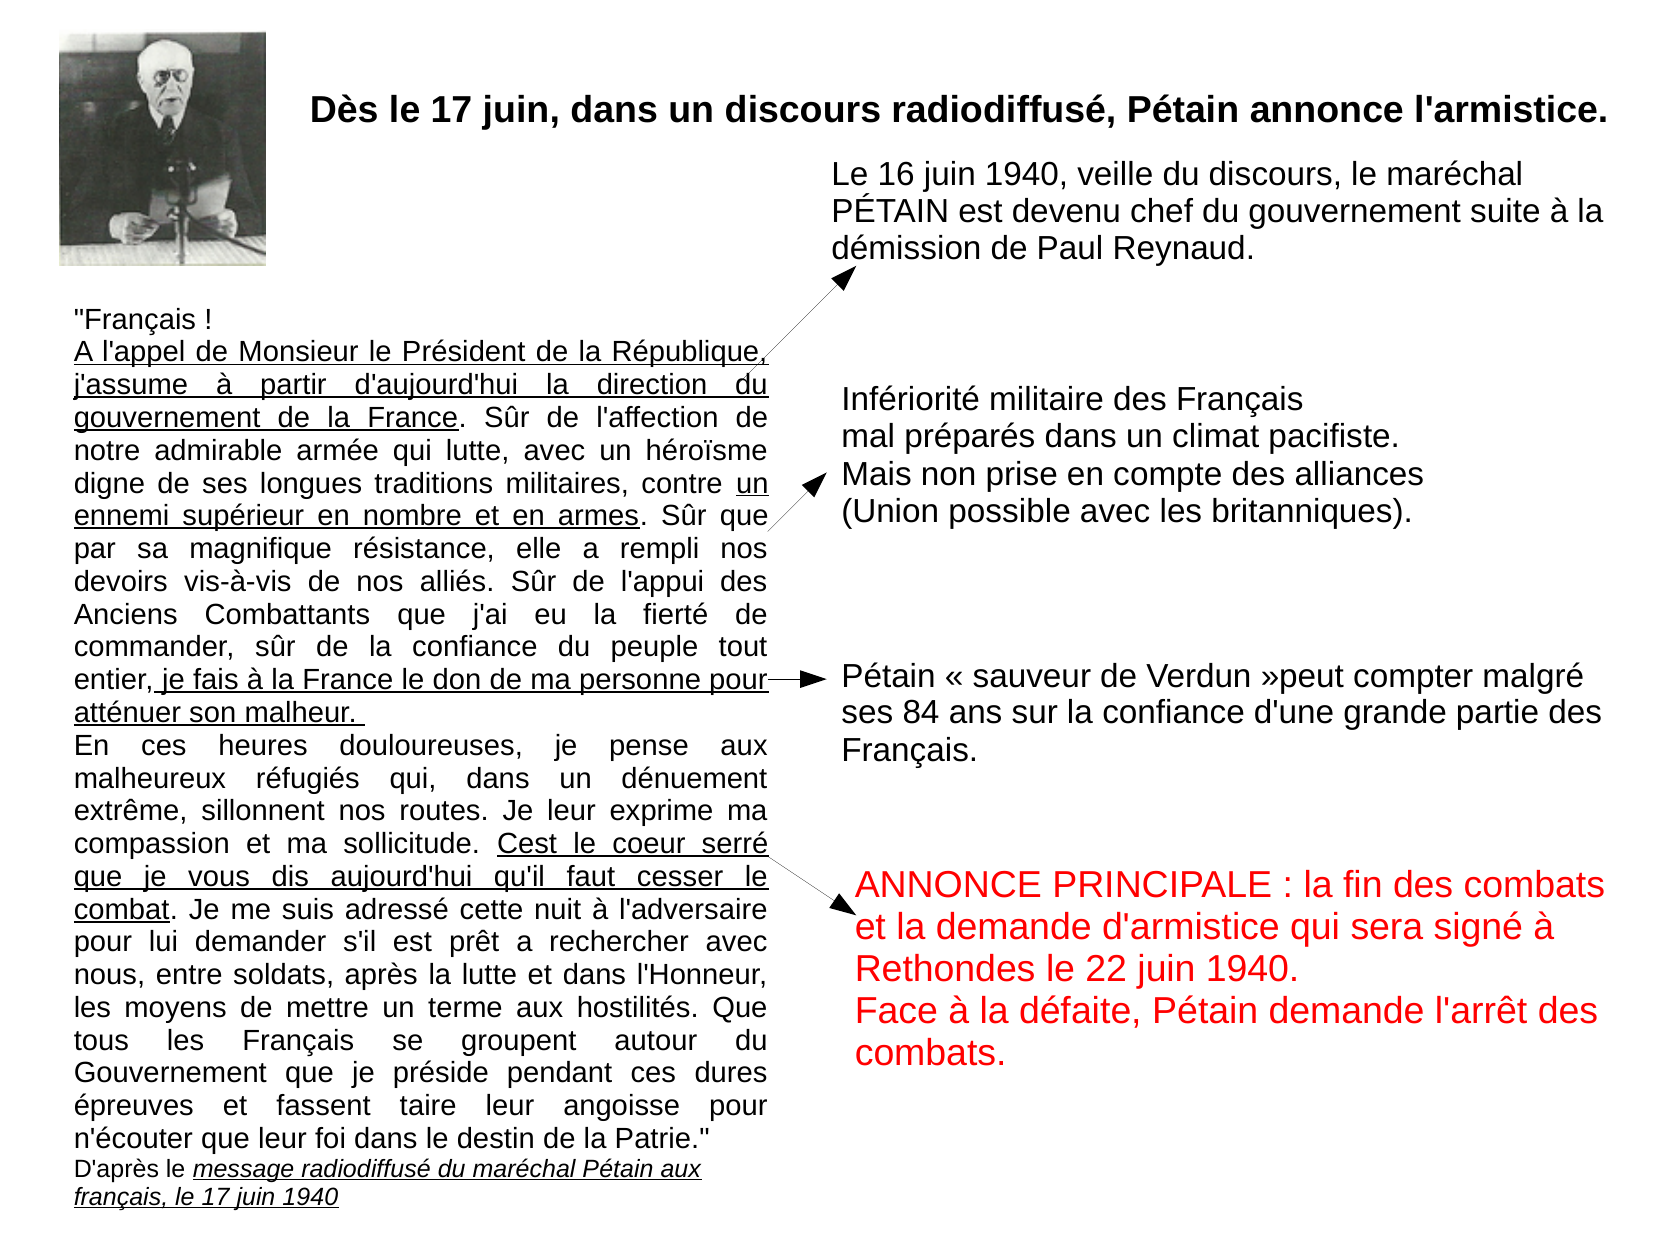

Dès le 17 juin, dans un discours radiodiffusé, Pétain annonce l'armistice.
Le 16 juin 1940, veille du discours, le maréchal PÉTAIN est devenu chef du gouvernement suite à la démission de Paul Reynaud.
"Français !
A l'appel de Monsieur le Président de la République, j'assume à partir d'aujourd'hui la direction du gouvernement de la France. Sûr de l'affection de notre admirable armée qui lutte, avec un héroïsme digne de ses longues traditions militaires, contre un ennemi supérieur en nombre et en armes. Sûr que par sa magnifique résistance, elle a rempli nos devoirs vis-à-vis de nos alliés. Sûr de l'appui des Anciens Combattants que j'ai eu la fierté de commander, sûr de la confiance du peuple tout entier, je fais à la France le don de ma personne pour atténuer son malheur.
En ces heures douloureuses, je pense aux malheureux réfugiés qui, dans un dénuement extrême, sillonnent nos routes. Je leur exprime ma compassion et ma sollicitude. Cest le coeur serré que je vous dis aujourd'hui qu'il faut cesser le combat. Je me suis adressé cette nuit à l'adversaire pour lui demander s'il est prêt a rechercher avec nous, entre soldats, après la lutte et dans l'Honneur, les moyens de mettre un terme aux hostilités. Que tous les Français se groupent autour du Gouvernement que je préside pendant ces dures épreuves et fassent taire leur angoisse pour n'écouter que leur foi dans le destin de la Patrie."
D'après le message radiodiffusé du maréchal Pétain aux français, le 17 juin 1940
Infériorité militaire des Français
mal préparés dans un climat pacifiste.
Mais non prise en compte des alliances
(Union possible avec les britanniques).
Pétain « sauveur de Verdun »peut compter malgré
ses 84 ans sur la confiance d'une grande partie des
Français.
ANNONCE PRINCIPALE : la fin des combats
et la demande d'armistice qui sera signé à
Rethondes le 22 juin 1940.
Face à la défaite, Pétain demande l'arrêt des
combats.